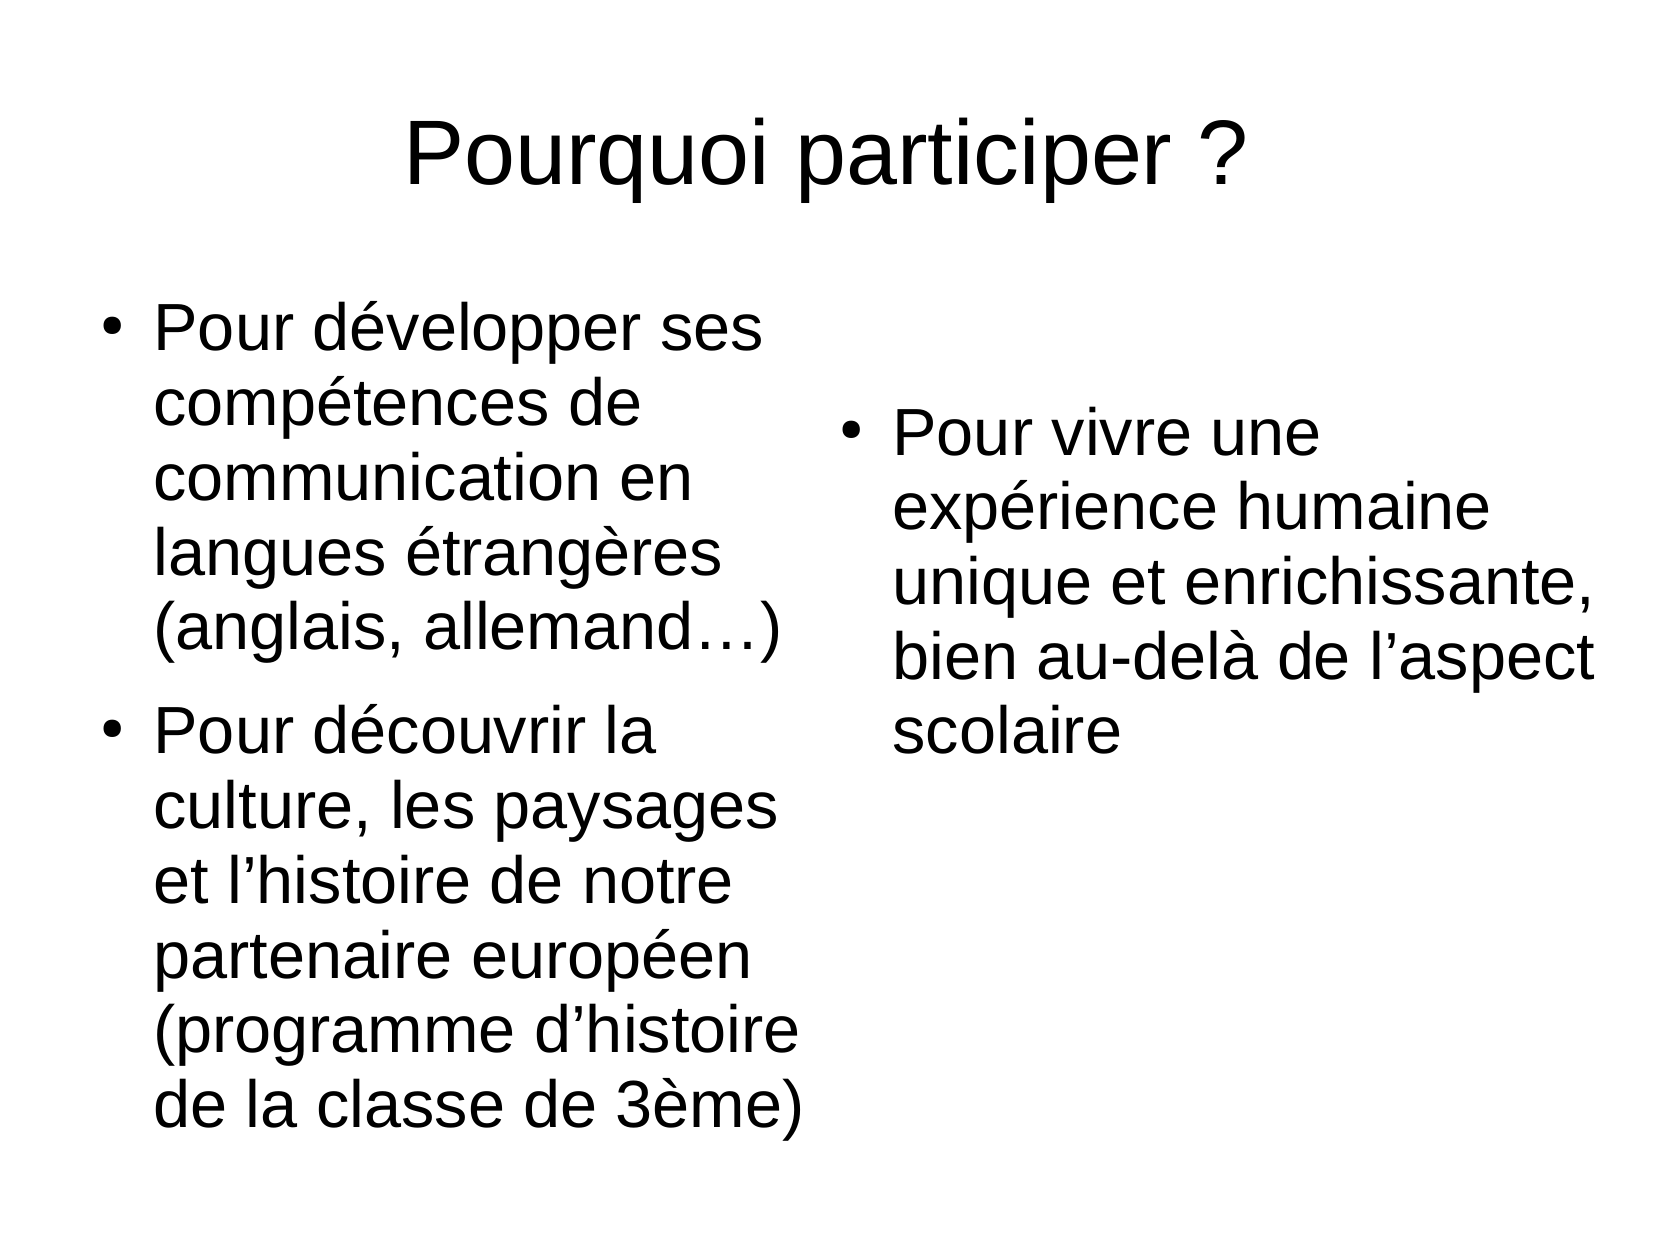

# Pourquoi participer ?
Pour développer ses compétences de communication en langues étrangères (anglais, allemand…)
Pour découvrir la culture, les paysages et l’histoire de notre partenaire européen (programme d’histoire de la classe de 3ème)
Pour vivre une expérience humaine unique et enrichissante, bien au-delà de l’aspect scolaire